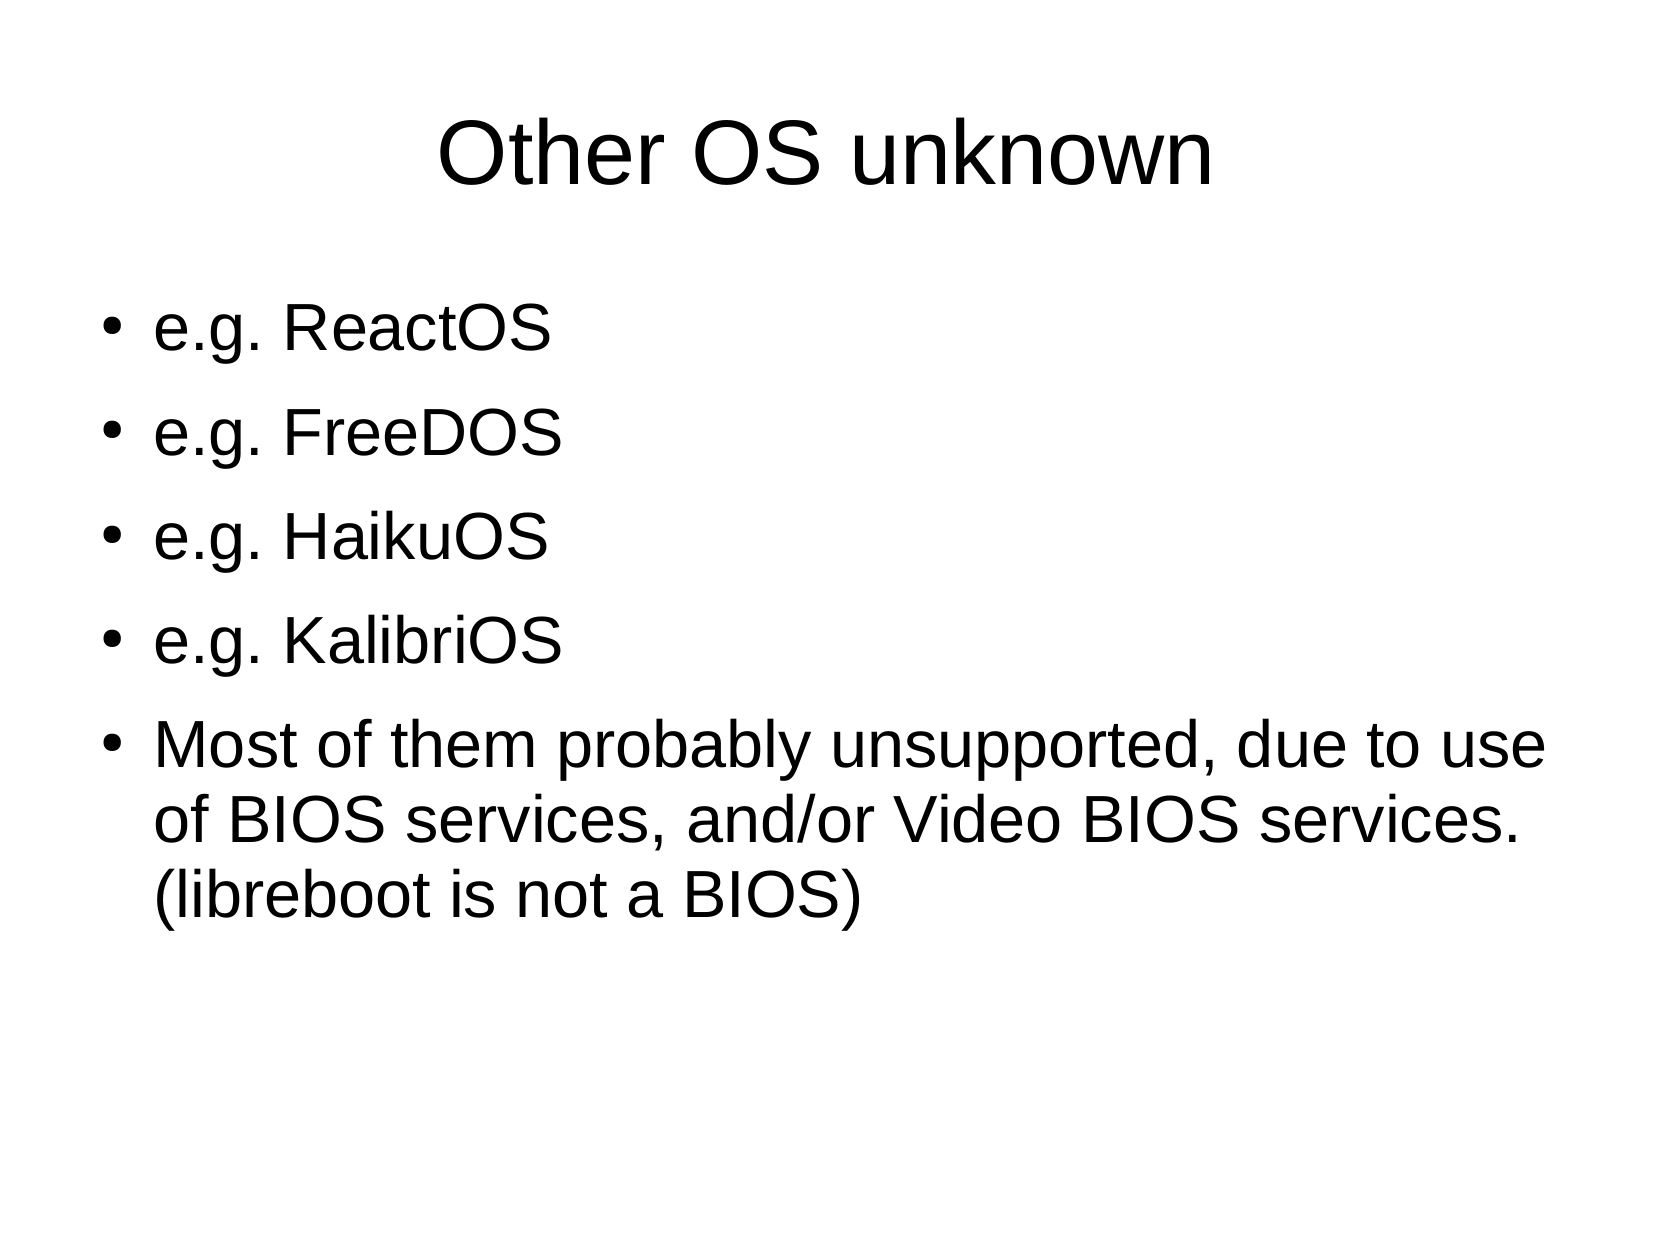

# Other OS unknown
e.g. ReactOS
e.g. FreeDOS
e.g. HaikuOS
e.g. KalibriOS
Most of them probably unsupported, due to use of BIOS services, and/or Video BIOS services. (libreboot is not a BIOS)